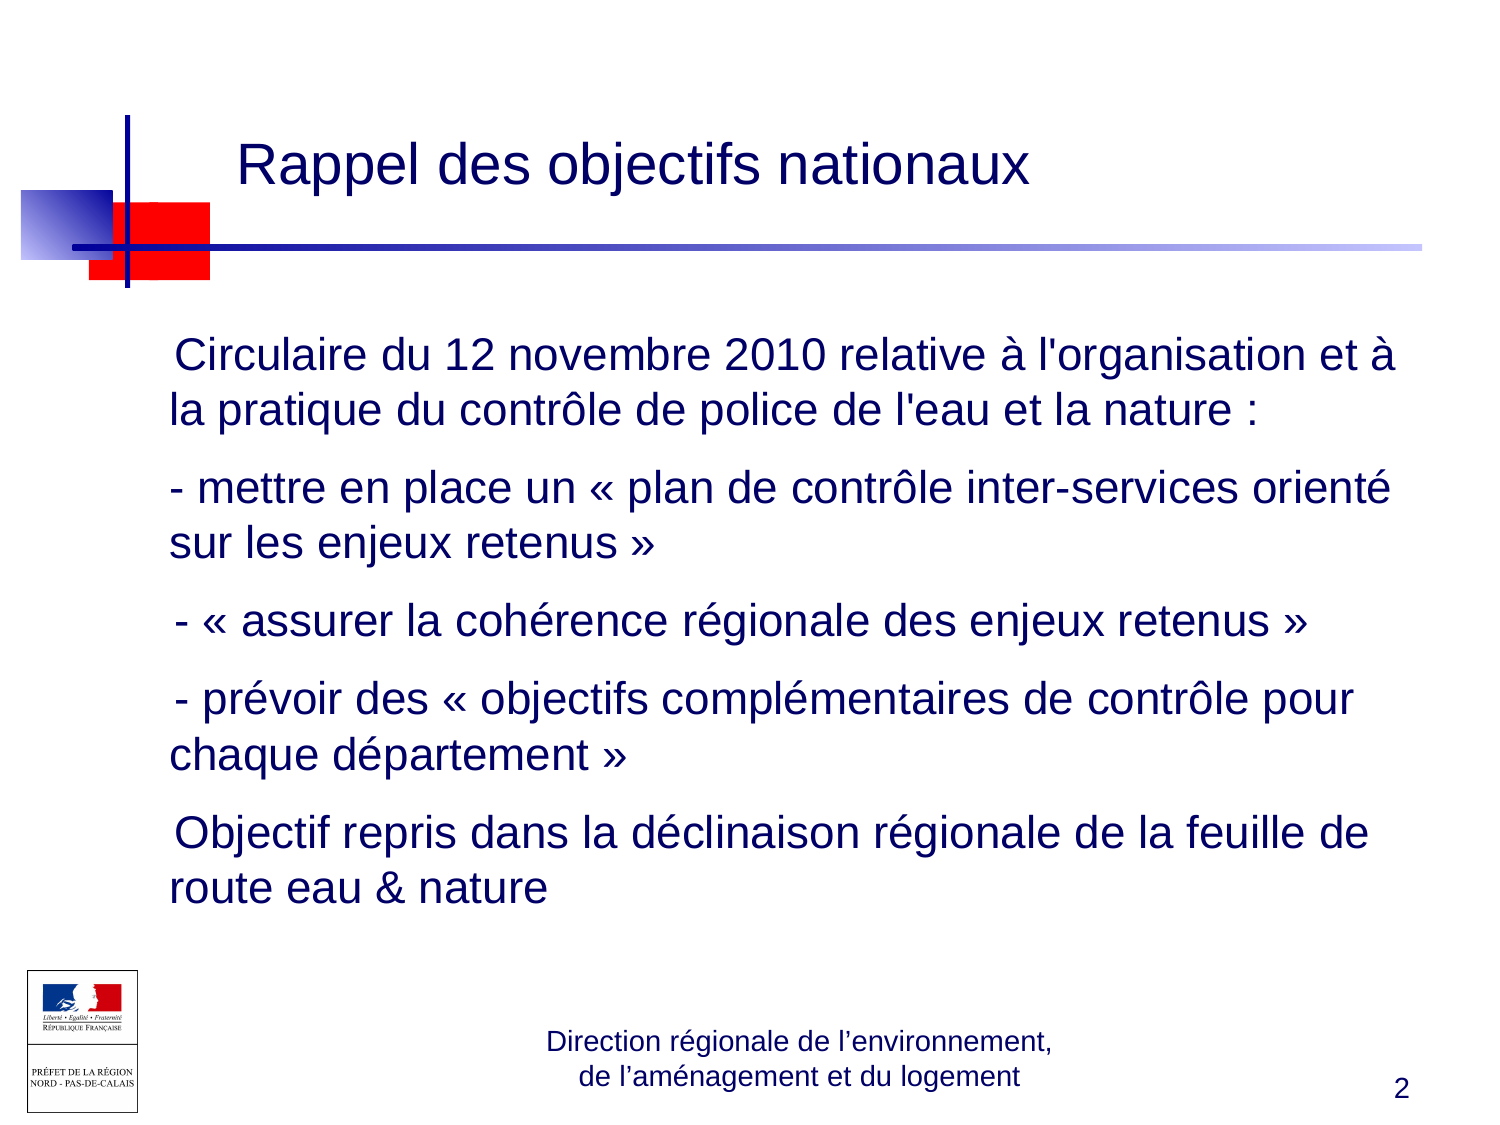

# Rappel des objectifs nationaux
Circulaire du 12 novembre 2010 relative à l'organisation et à la pratique du contrôle de police de l'eau et la nature :
- mettre en place un « plan de contrôle inter-services orienté sur les enjeux retenus »
- « assurer la cohérence régionale des enjeux retenus »
- prévoir des « objectifs complémentaires de contrôle pour chaque département »
Objectif repris dans la déclinaison régionale de la feuille de route eau & nature
2